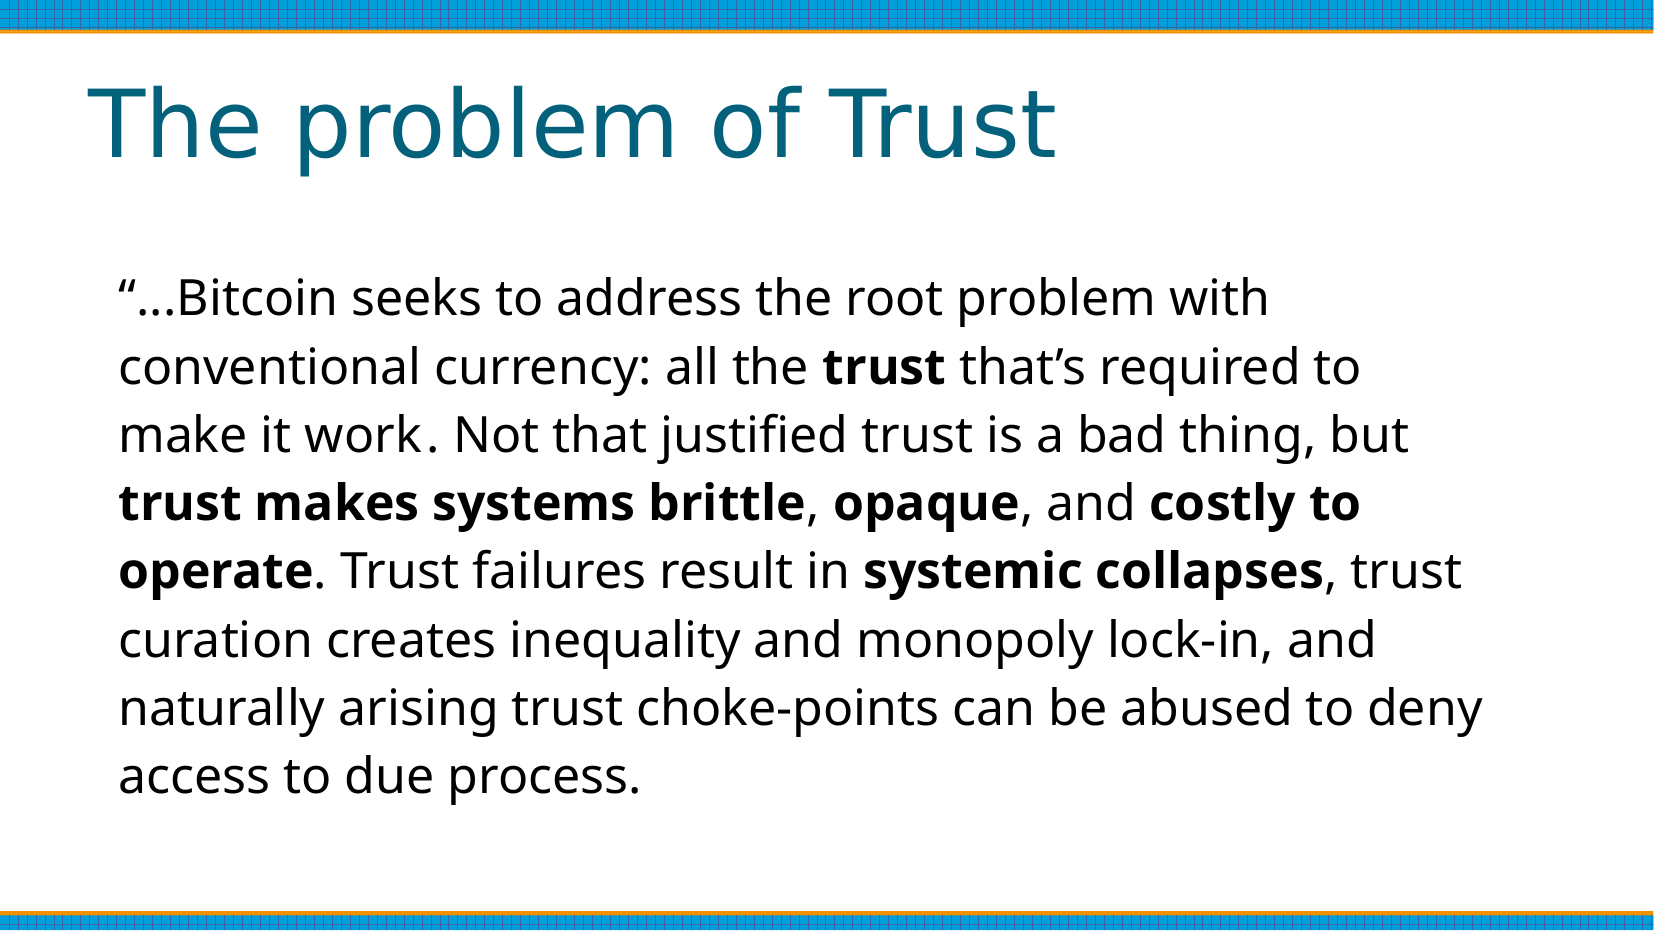

# The problem of Trust
“...Bitcoin seeks to address the root problem with conventional currency: all the trust that’s required to make it work . Not that justified trust is a bad thing, but trust makes systems brittle, opaque, and costly to operate. Trust failures result in systemic collapses, trust curation creates inequality and monopoly lock-in, and naturally arising trust choke-points can be abused to deny access to due process.